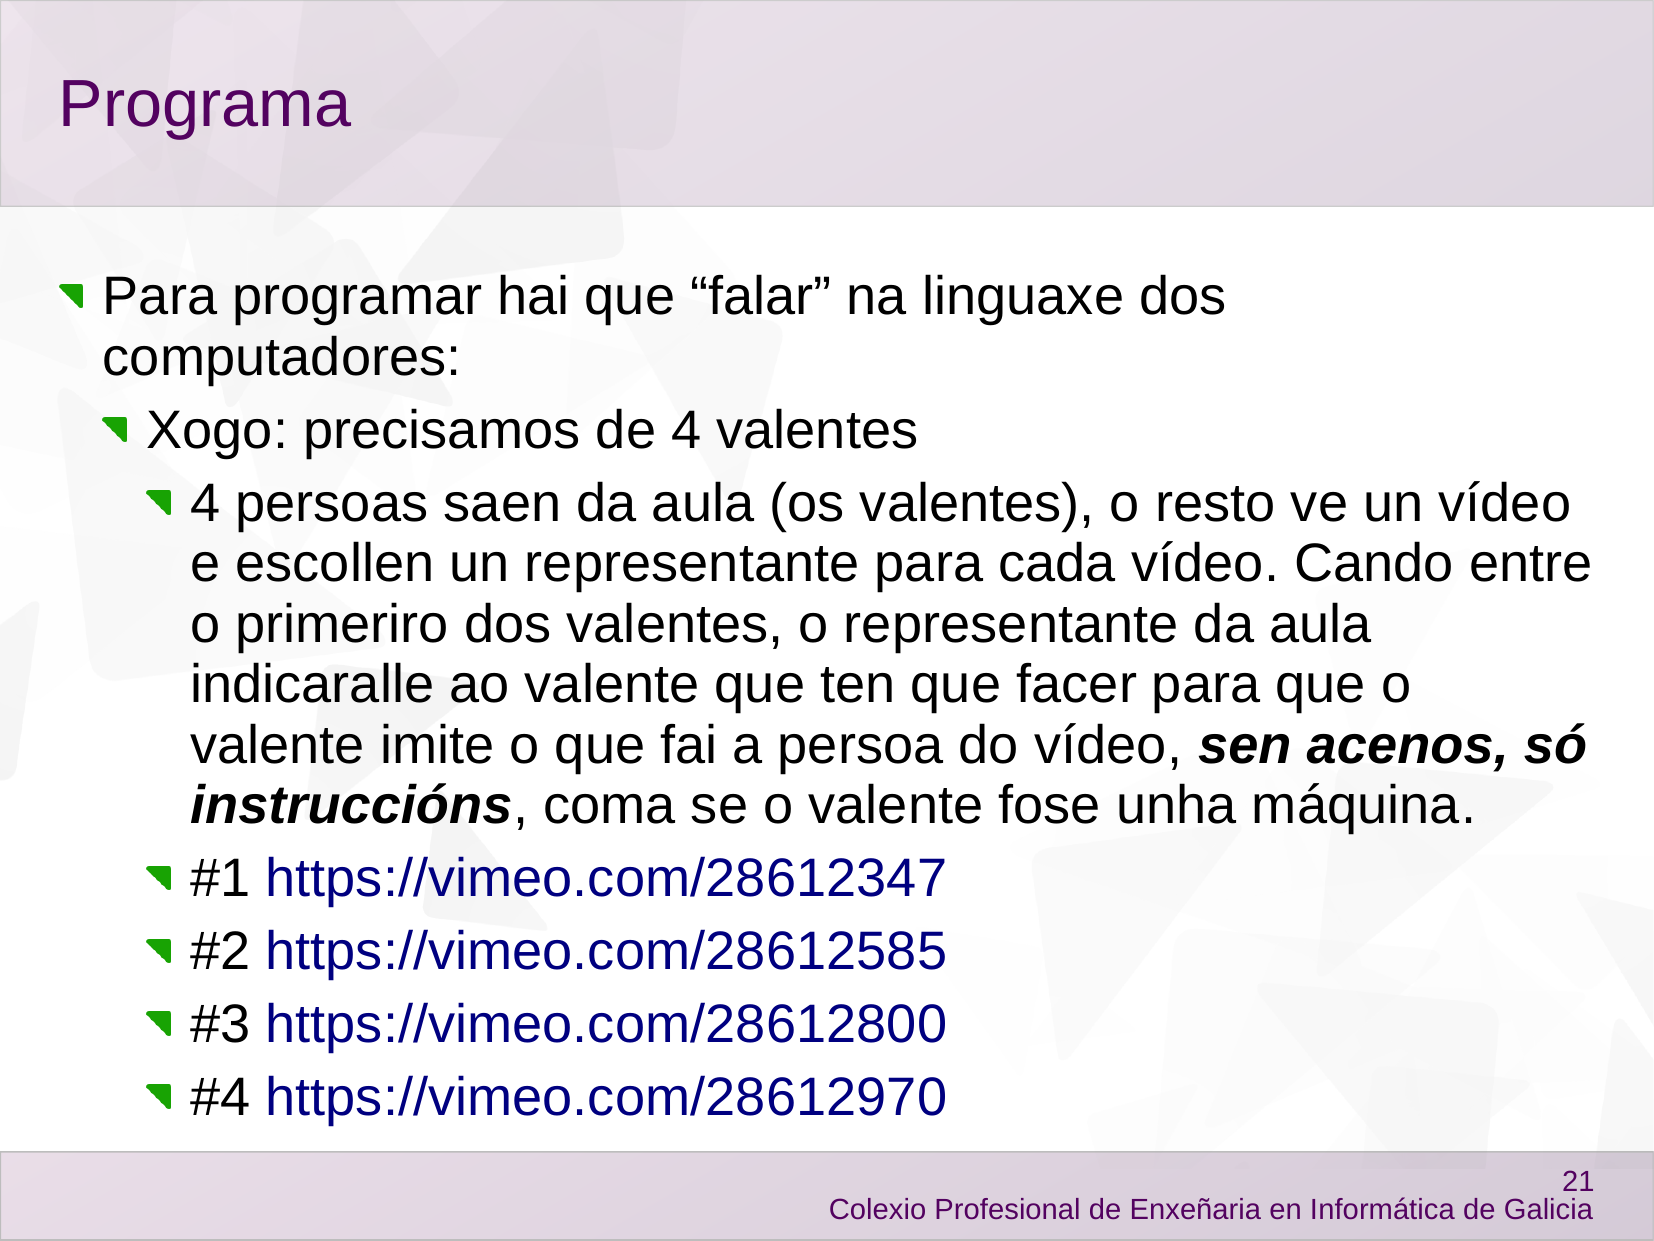

# Programa
Para programar hai que “falar” na linguaxe dos computadores:
Xogo: precisamos de 4 valentes
4 persoas saen da aula (os valentes), o resto ve un vídeo e escollen un representante para cada vídeo. Cando entre o primeriro dos valentes, o representante da aula indicaralle ao valente que ten que facer para que o valente imite o que fai a persoa do vídeo, sen acenos, só instruccións, coma se o valente fose unha máquina.
#1 https://vimeo.com/28612347
#2 https://vimeo.com/28612585
#3 https://vimeo.com/28612800
#4 https://vimeo.com/28612970
21
Colexio Profesional de Enxeñaria en Informática de Galicia